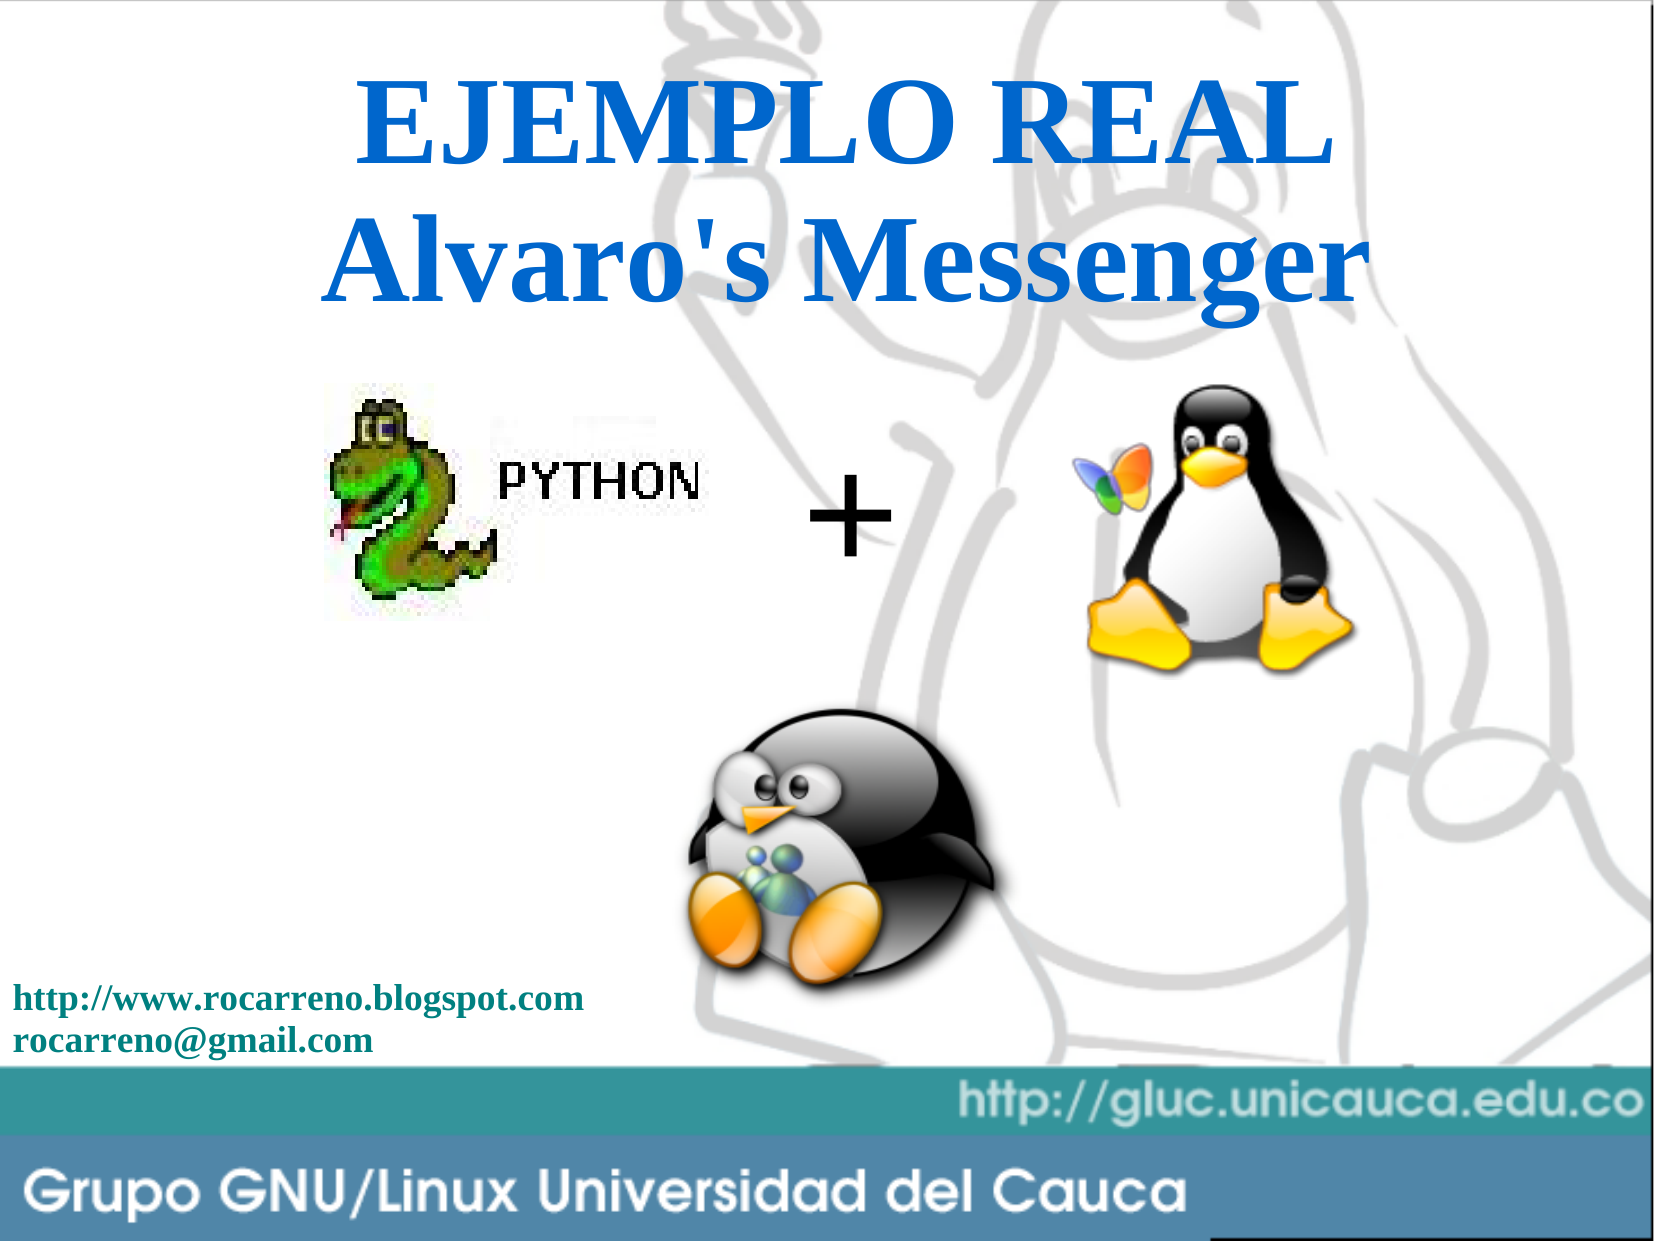

EJEMPLO REAL
Alvaro's Messenger
+
http://www.rocarreno.blogspot.com
rocarreno@gmail.com